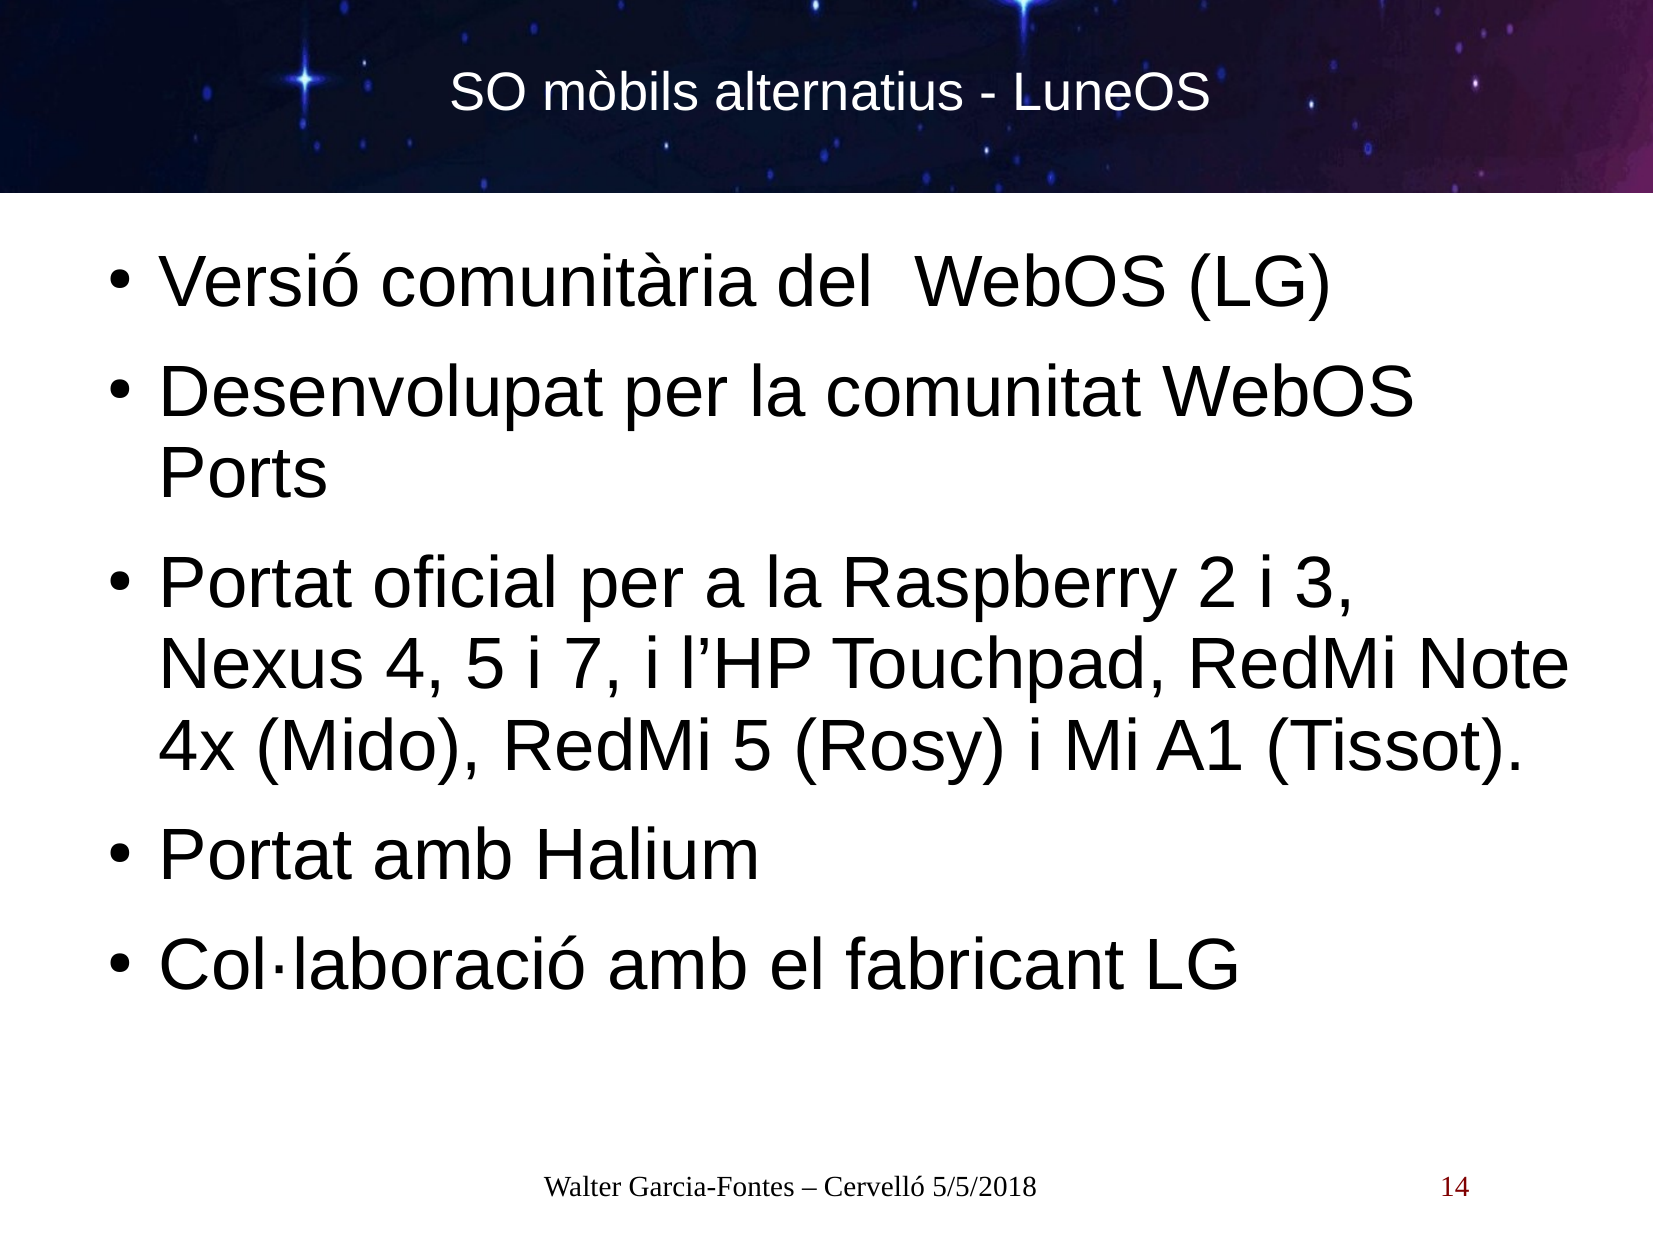

# SO mòbils alternatius - LuneOS
Versió comunitària del WebOS (LG)
Desenvolupat per la comunitat WebOS Ports
Portat oficial per a la Raspberry 2 i 3, Nexus 4, 5 i 7, i l’HP Touchpad, RedMi Note 4x (Mido), RedMi 5 (Rosy) i Mi A1 (Tissot).
Portat amb Halium
Col·laboració amb el fabricant LG
Walter Garcia-Fontes - Cervelló - 5/05/2018
14